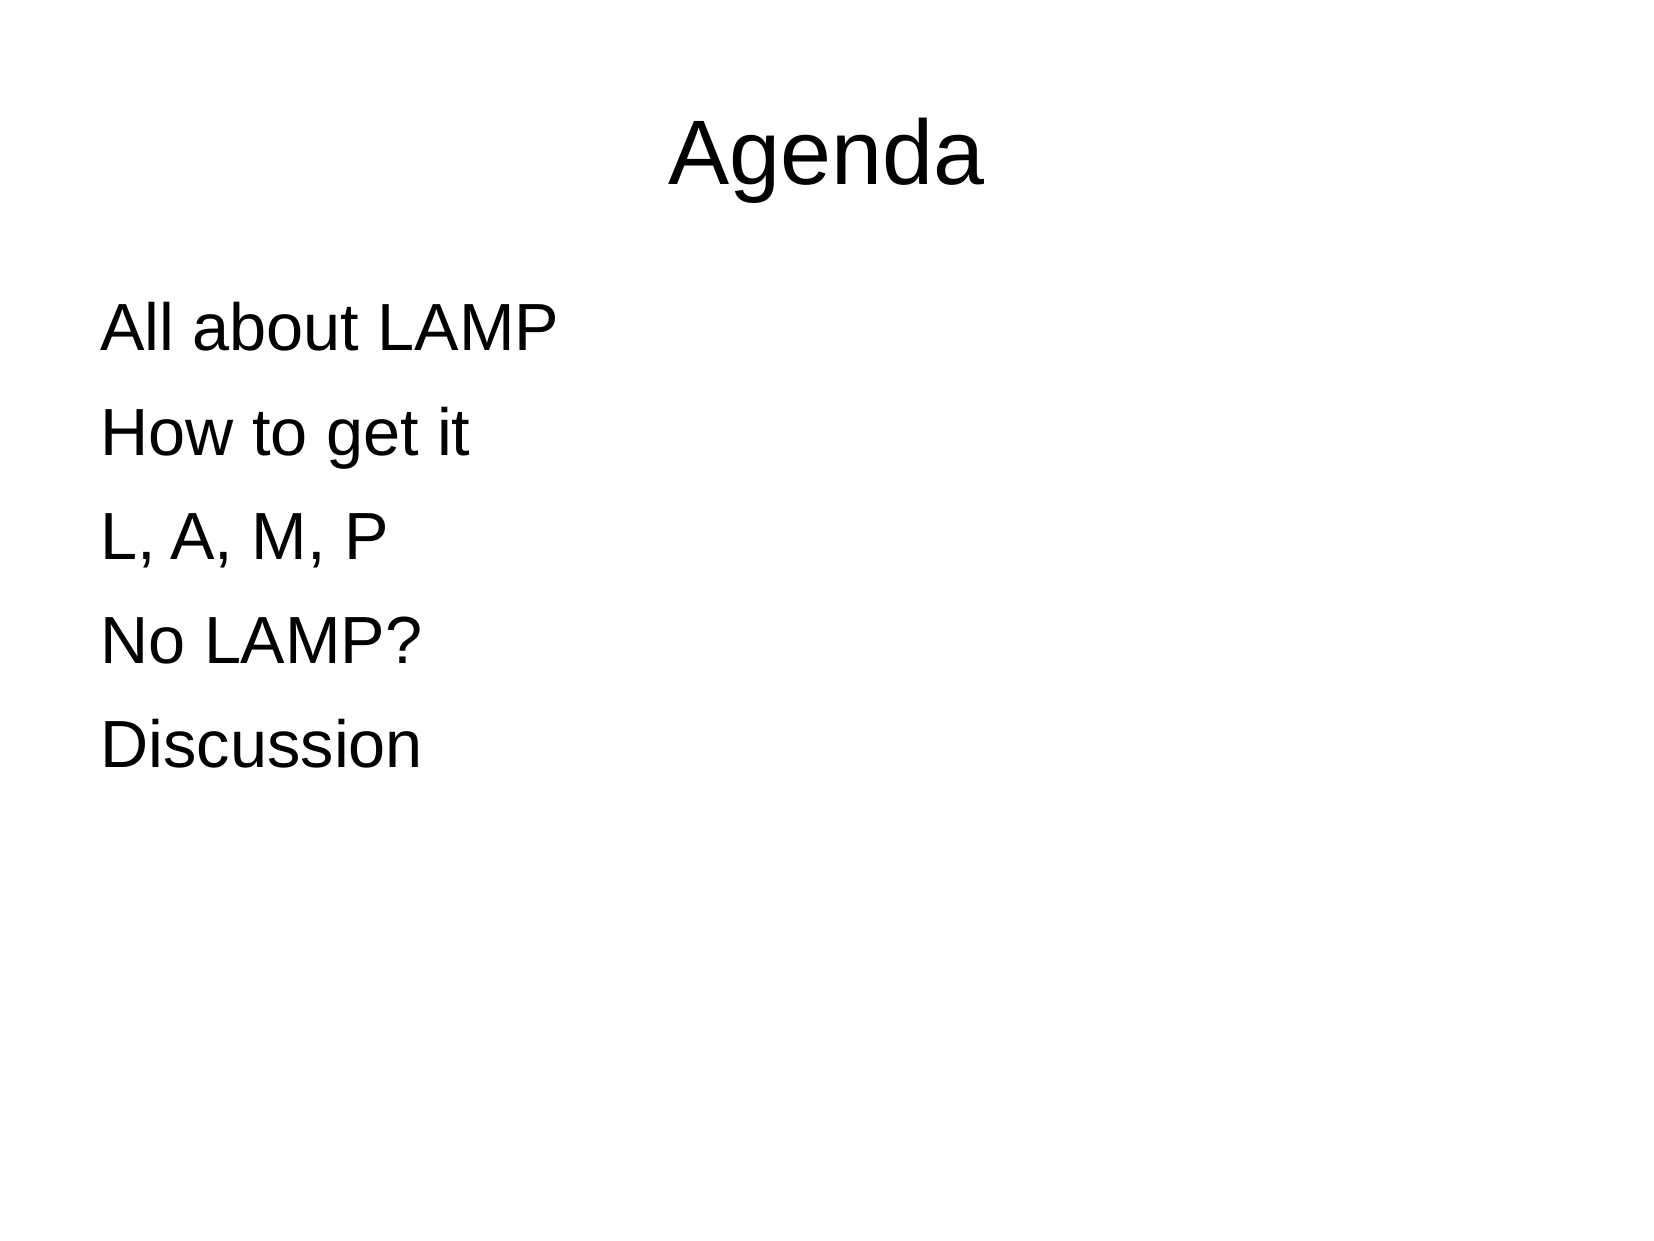

# Agenda
All about LAMP
How to get it
L, A, M, P
No LAMP?
Discussion